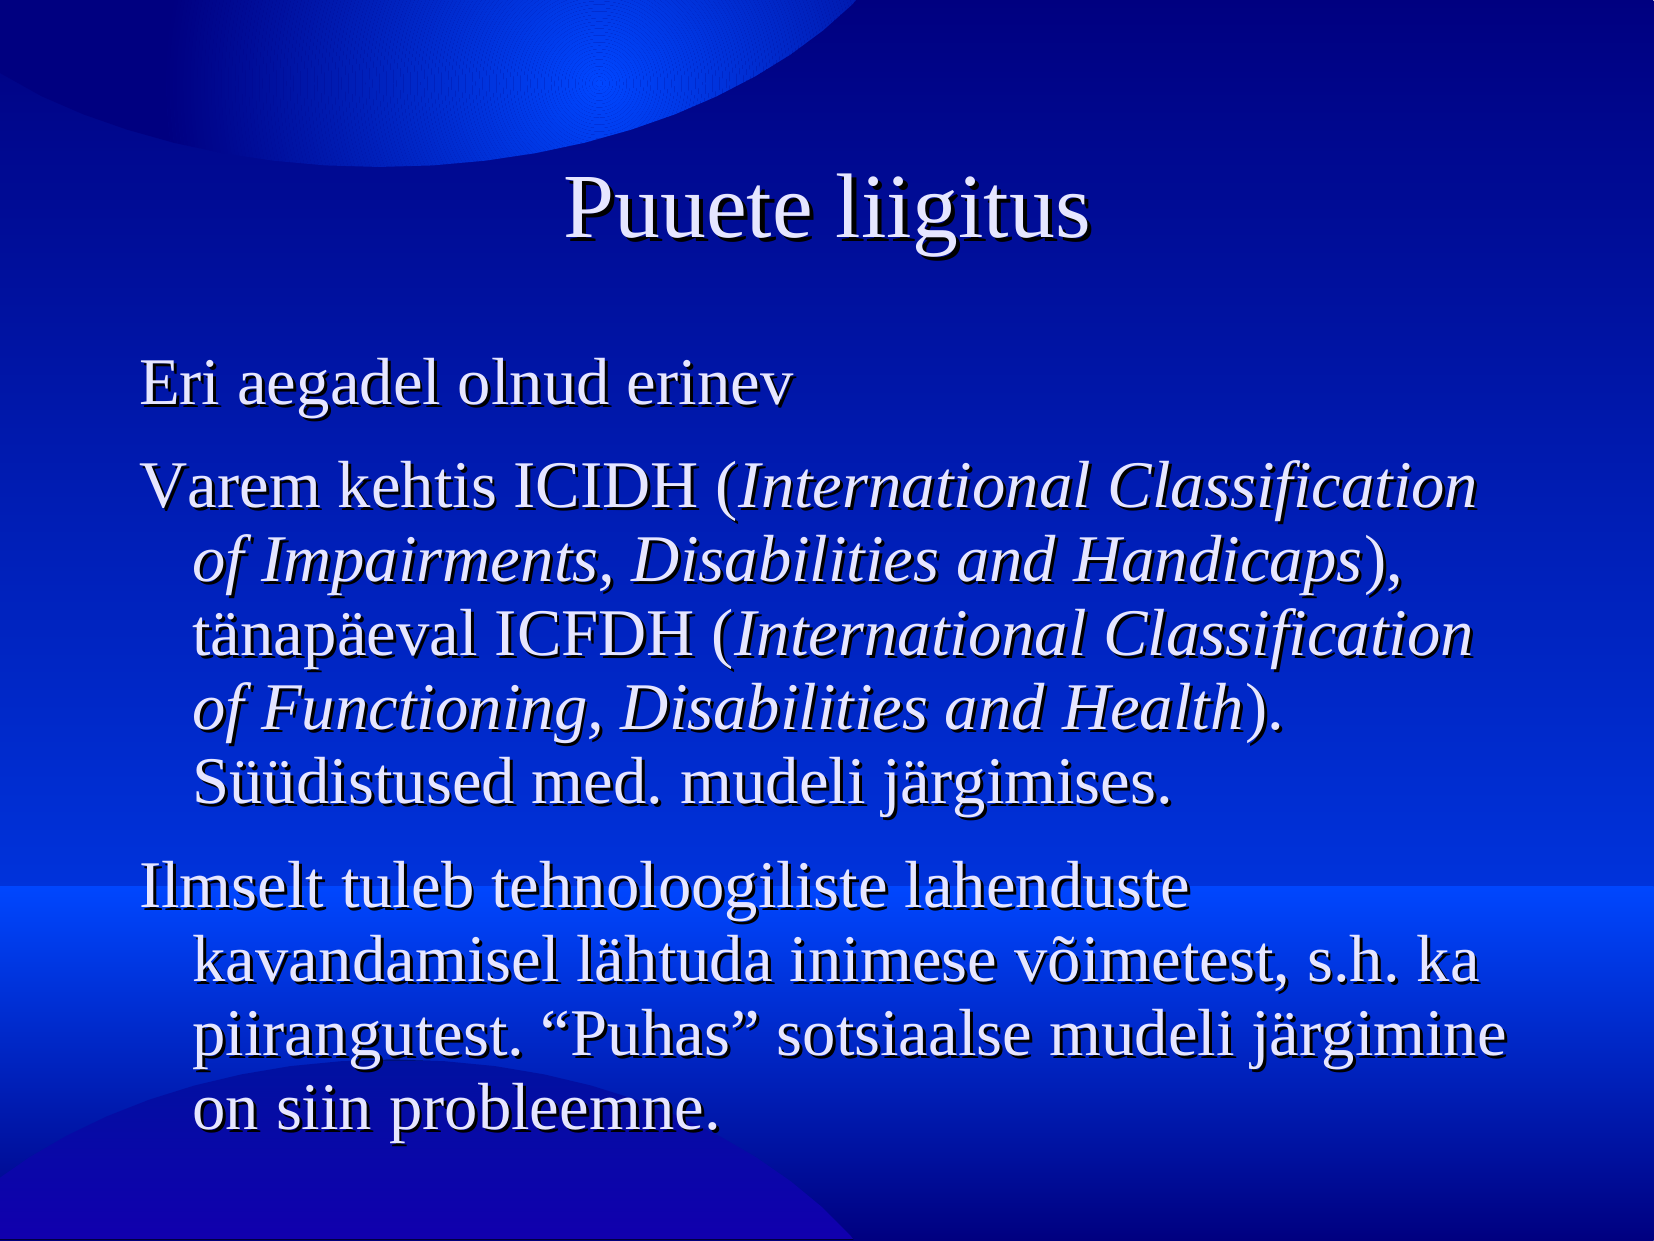

# Puuete liigitus
Eri aegadel olnud erinev
Varem kehtis ICIDH (International Classification of Impairments, Disabilities and Handicaps), tänapäeval ICFDH (International Classification of Functioning, Disabilities and Health). Süüdistused med. mudeli järgimises.
Ilmselt tuleb tehnoloogiliste lahenduste kavandamisel lähtuda inimese võimetest, s.h. ka piirangutest. “Puhas” sotsiaalse mudeli järgimine on siin probleemne.